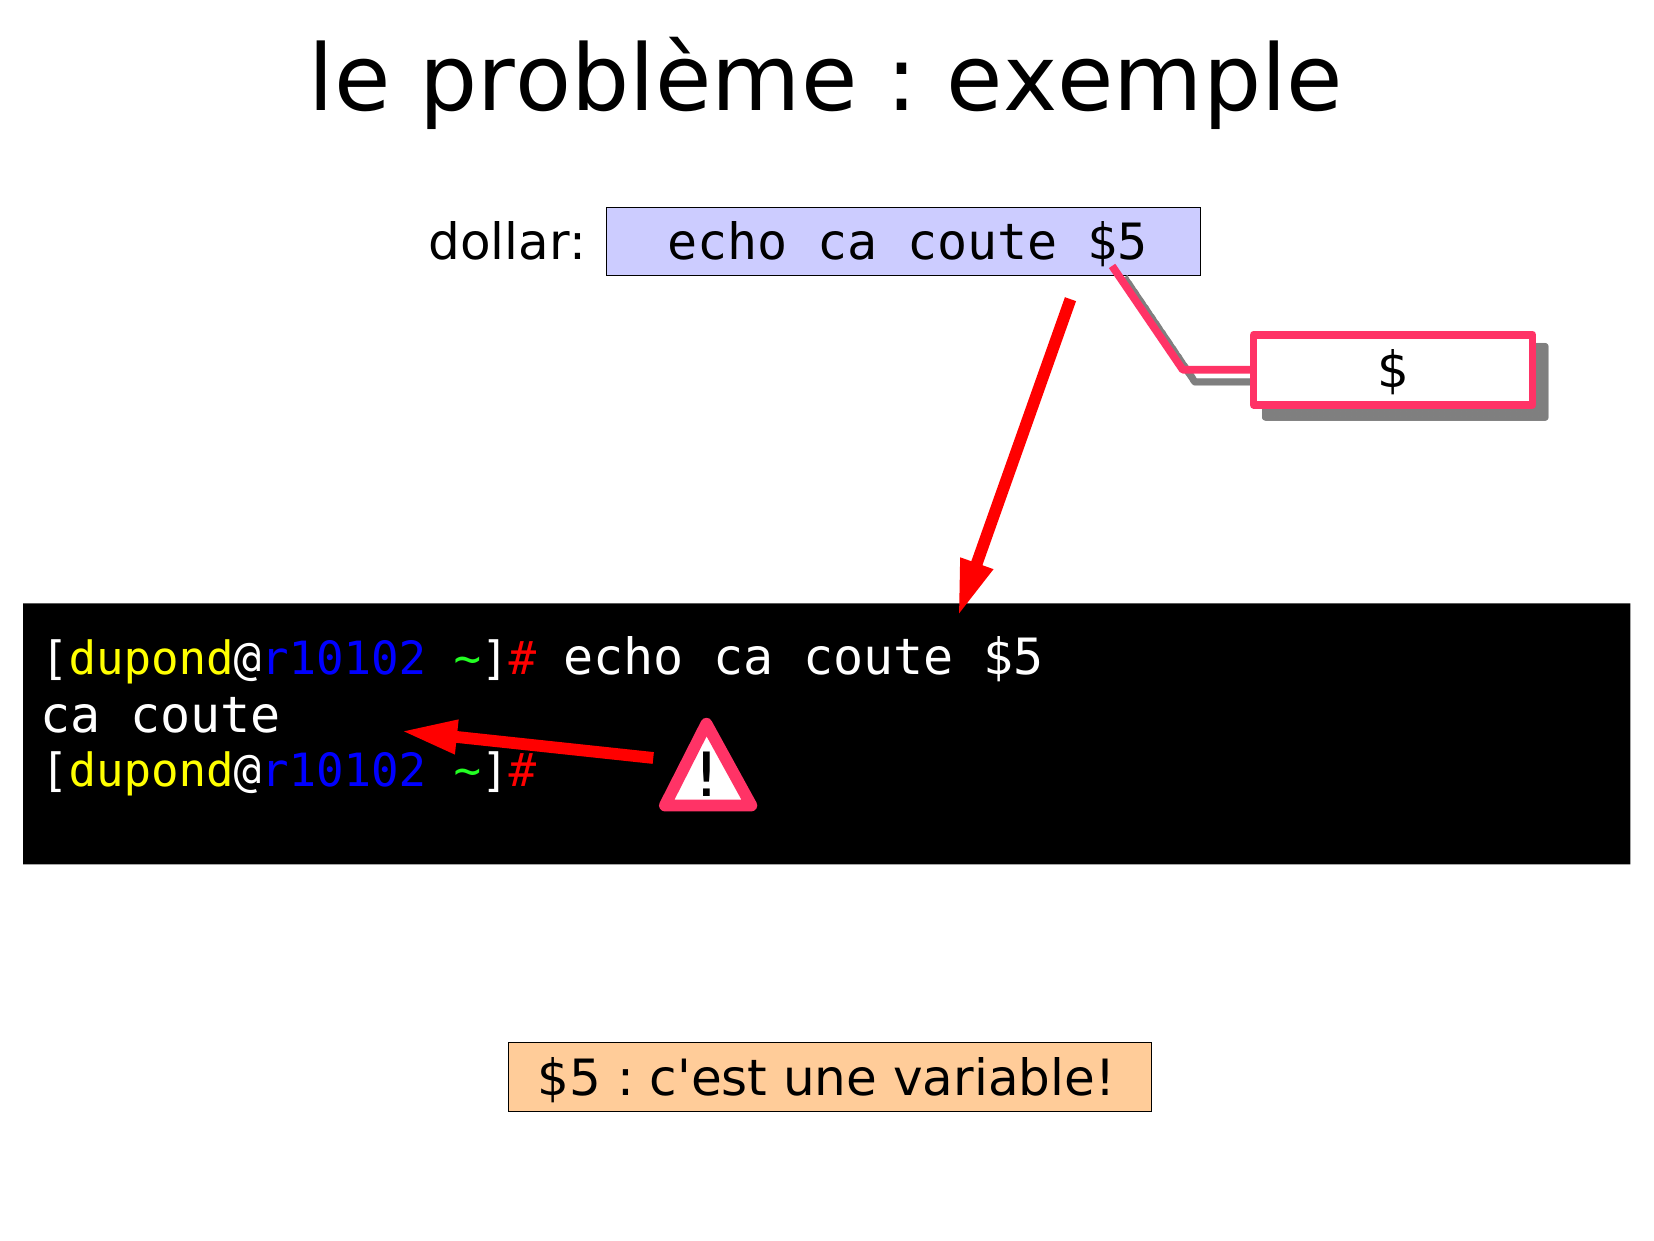

# le problème : exemple
dollar:
echo ca coute $5
[dupond@r10102 ~]# echo ca coute $5
ca coute
[dupond@r10102 ~]#
!
$5 : c'est une variable!